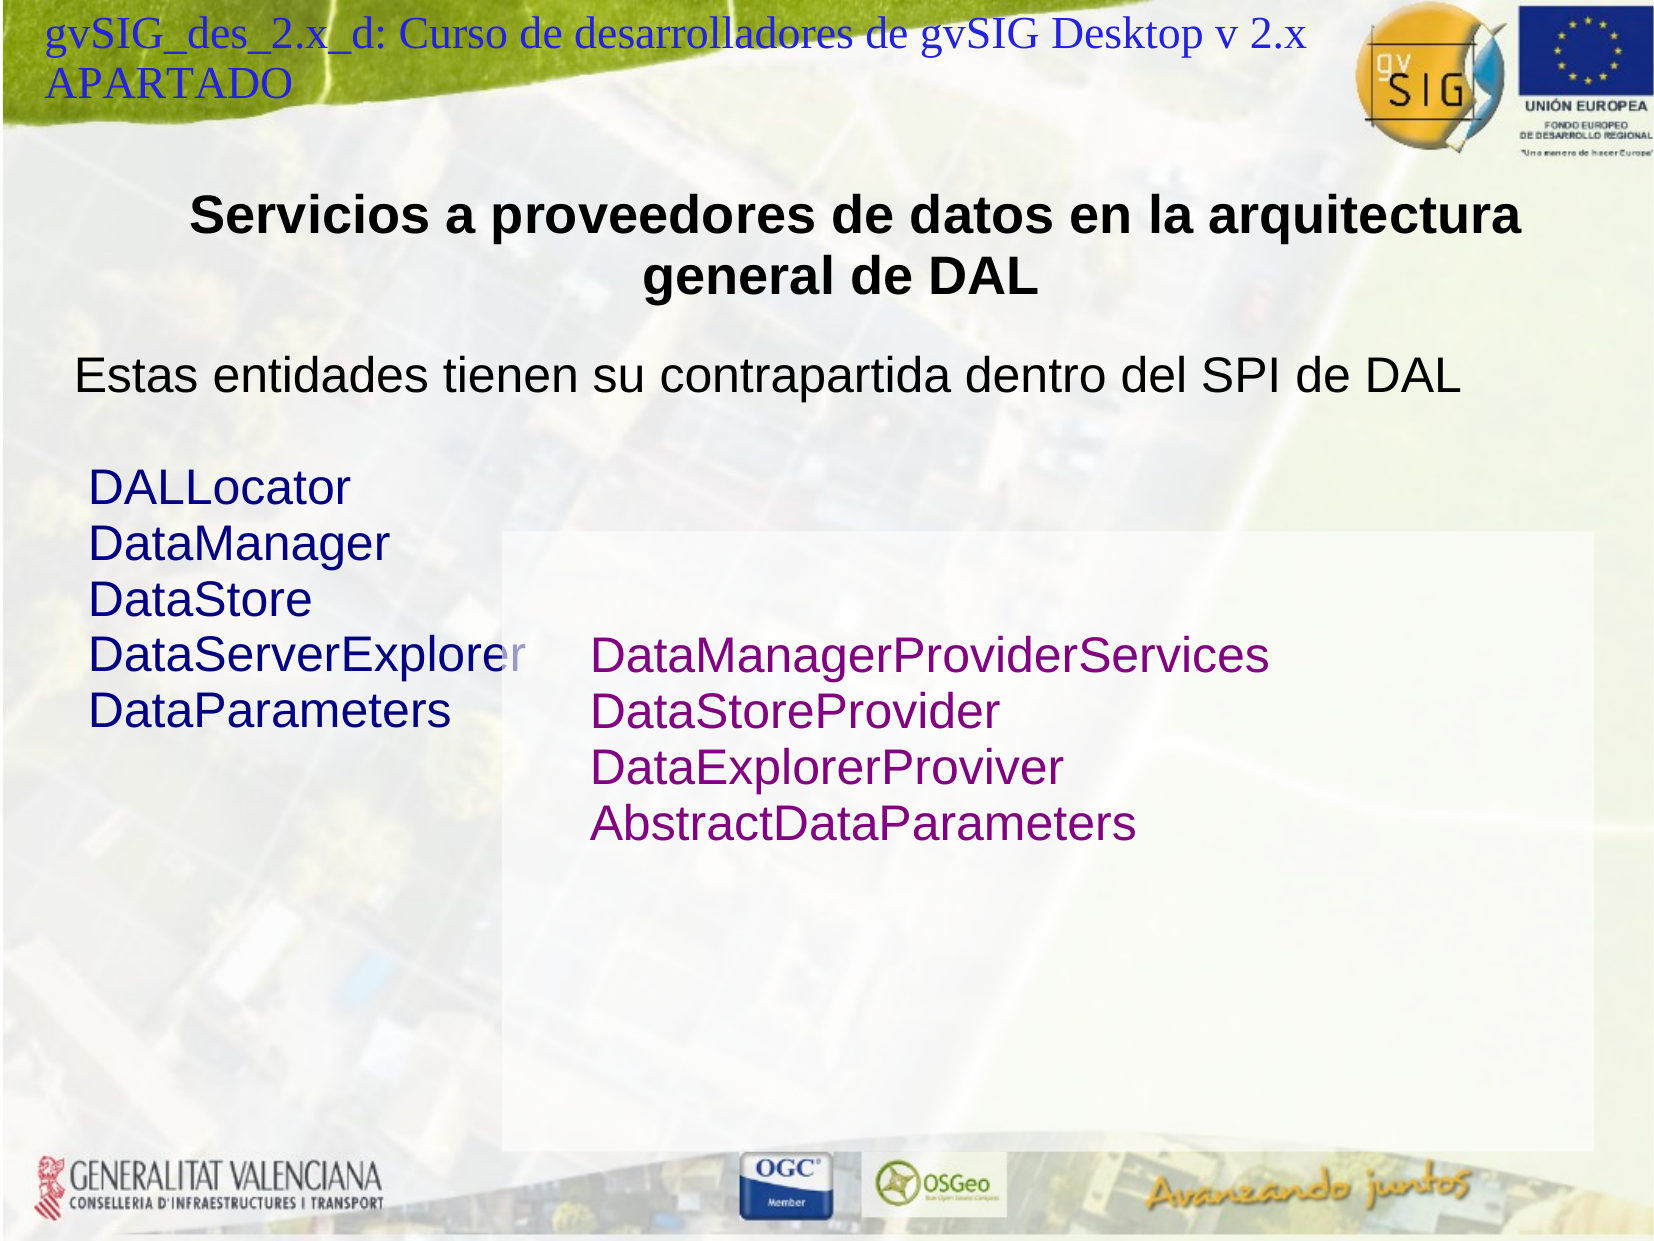

Servicios a proveedores de datos en la arquitectura general de DAL
Estas entidades tienen su contrapartida dentro del SPI de DAL
 DALLocator
 DataManager
 DataStore
 DataServerExplorer
 DataParameters
 DataManagerProviderServices
 DataStoreProvider
 DataExplorerProviver
 AbstractDataParameters